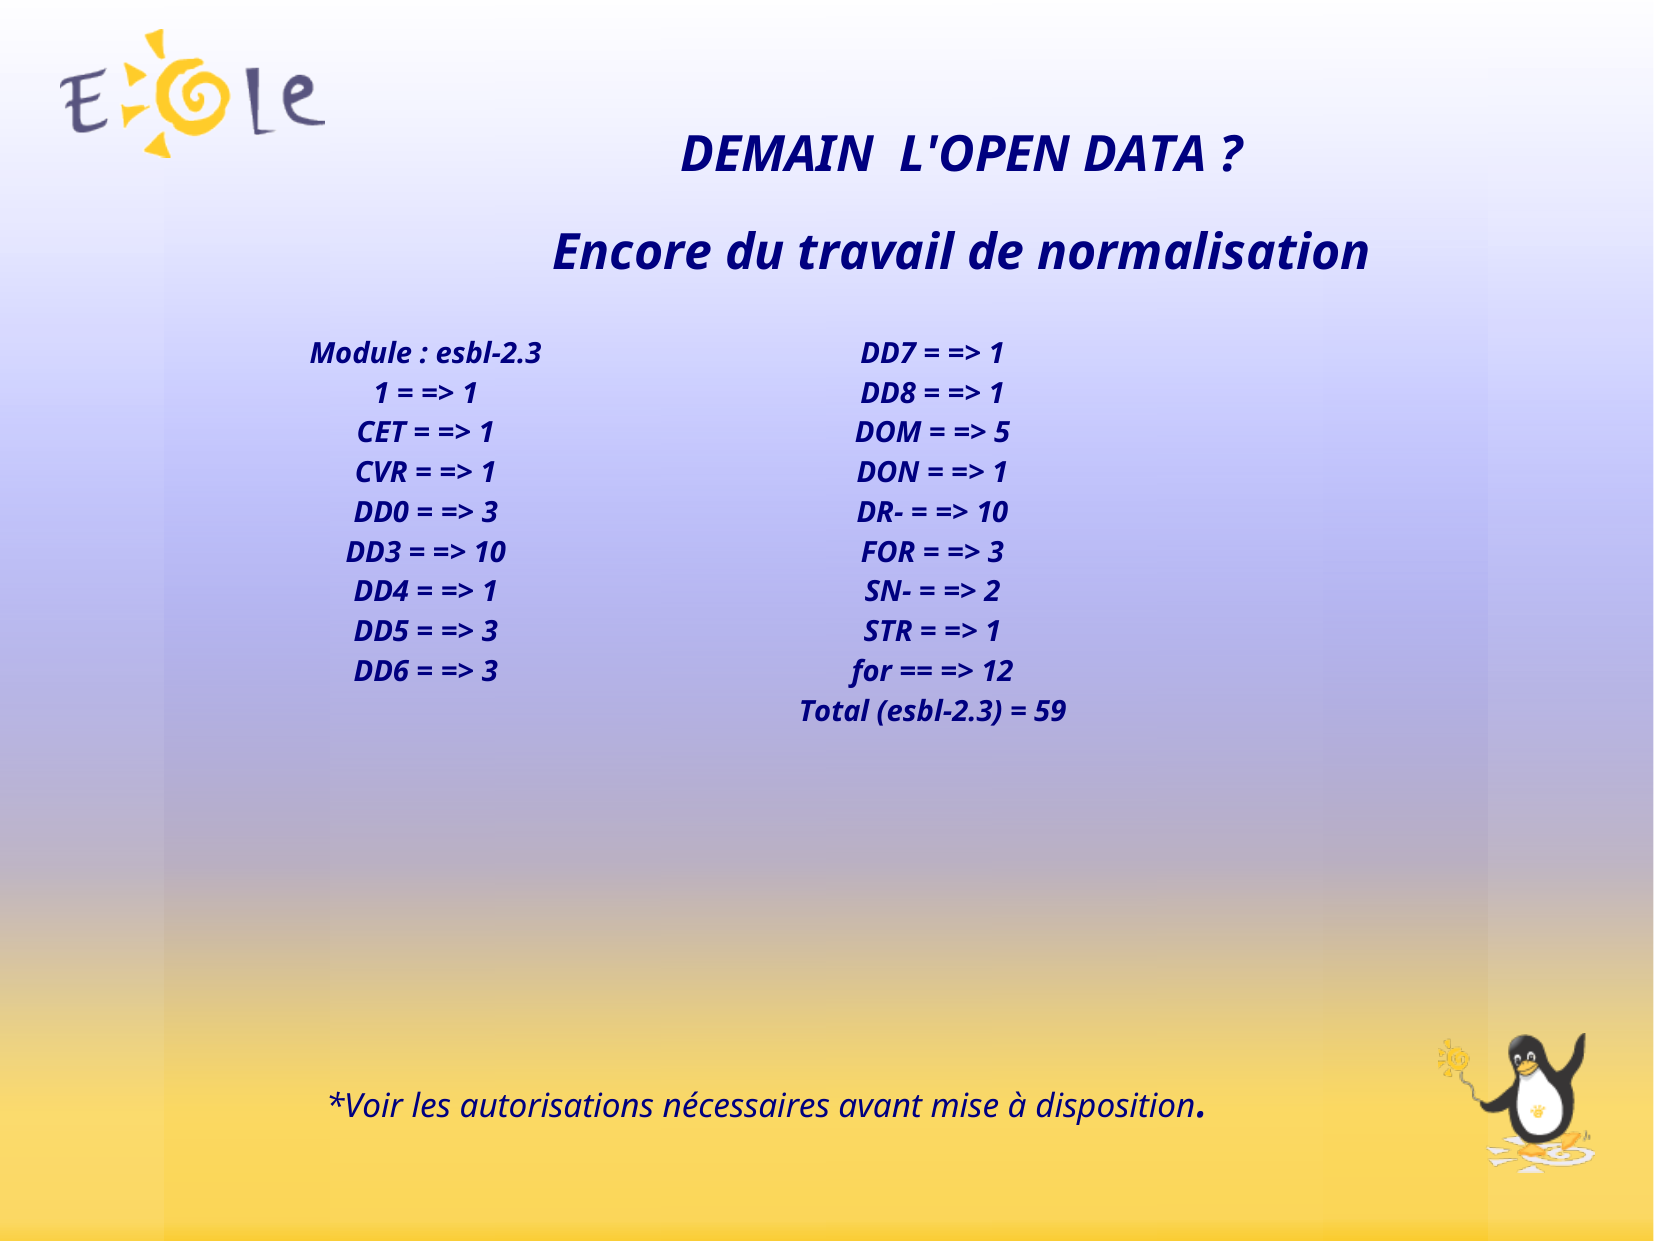

DEMAIN L'OPEN DATA ?
Encore du travail de normalisation
Module : esbl-2.3
1 = => 1
CET = => 1
CVR = => 1
DD0 = => 3
DD3 = => 10
DD4 = => 1
DD5 = => 3
DD6 = => 3
DD7 = => 1
DD8 = => 1
DOM = => 5
DON = => 1
DR- = => 10
FOR = => 3
SN- = => 2
STR = => 1
for == => 12
Total (esbl-2.3) = 59
*Voir les autorisations nécessaires avant mise à disposition.